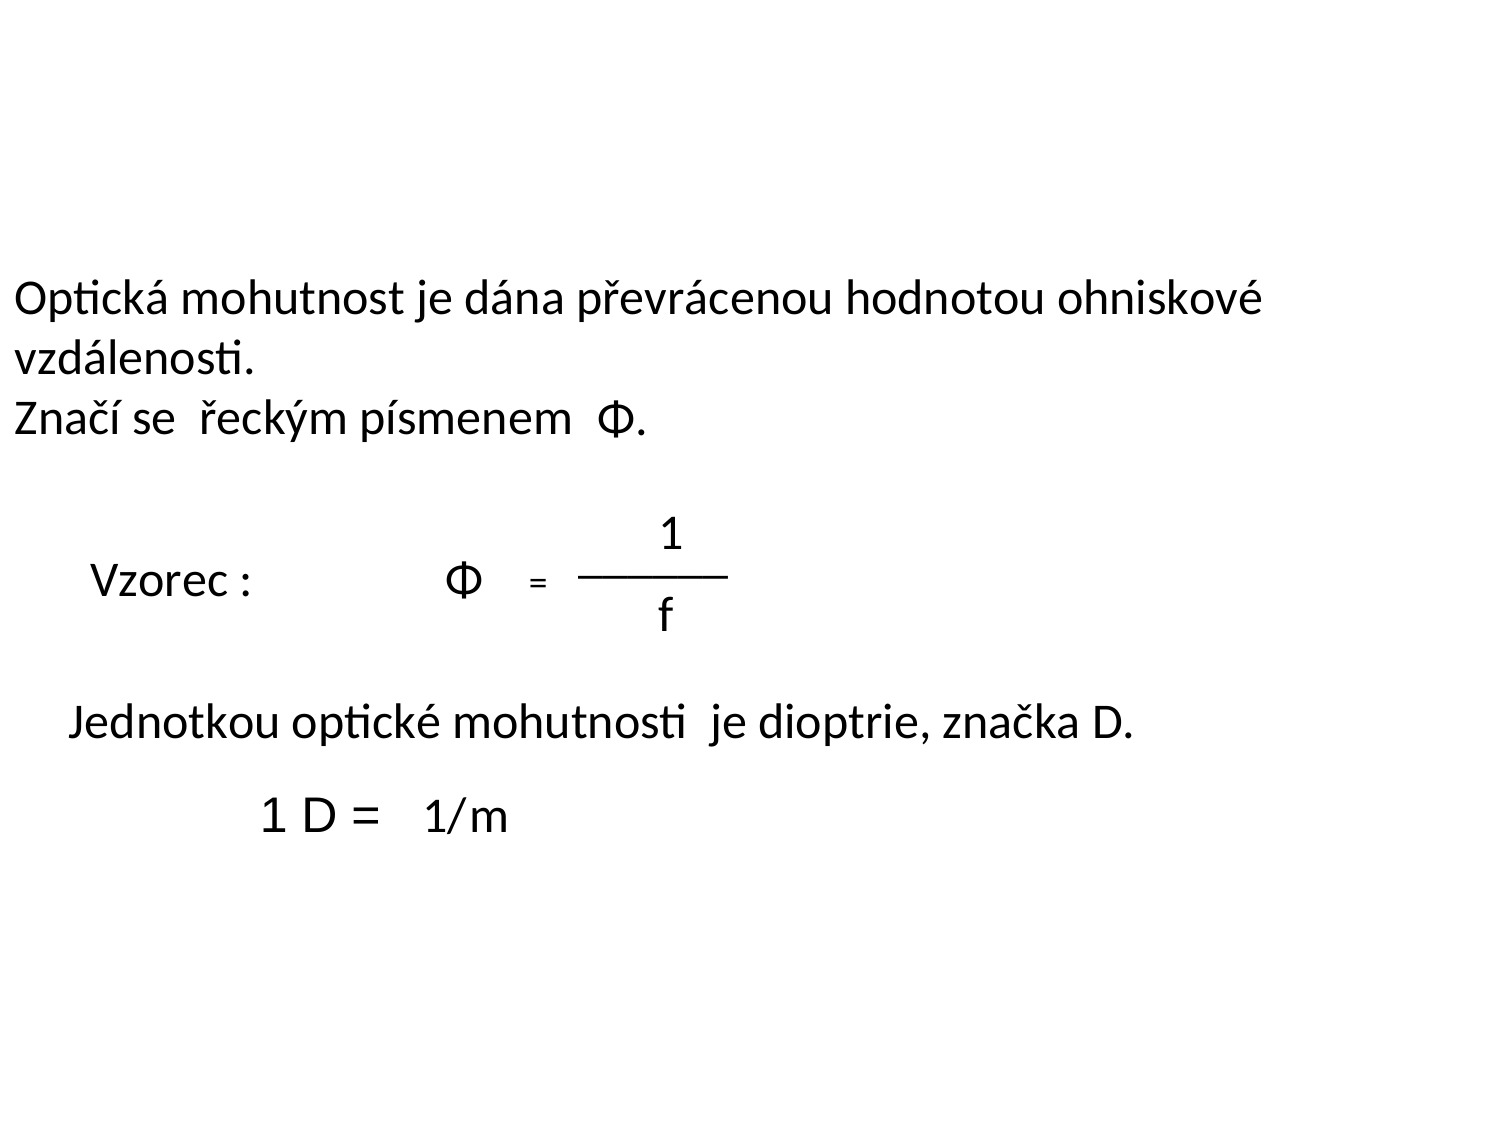

Optická mohutnost je dána převrácenou hodnotou ohniskové
vzdálenosti.
Značí se řeckým písmenem
Φ.
1
 ______
=
Vzorec :
Φ
f
 Jednotkou optické mohutnosti je dioptrie, značka D.
1/
m
 1 D =